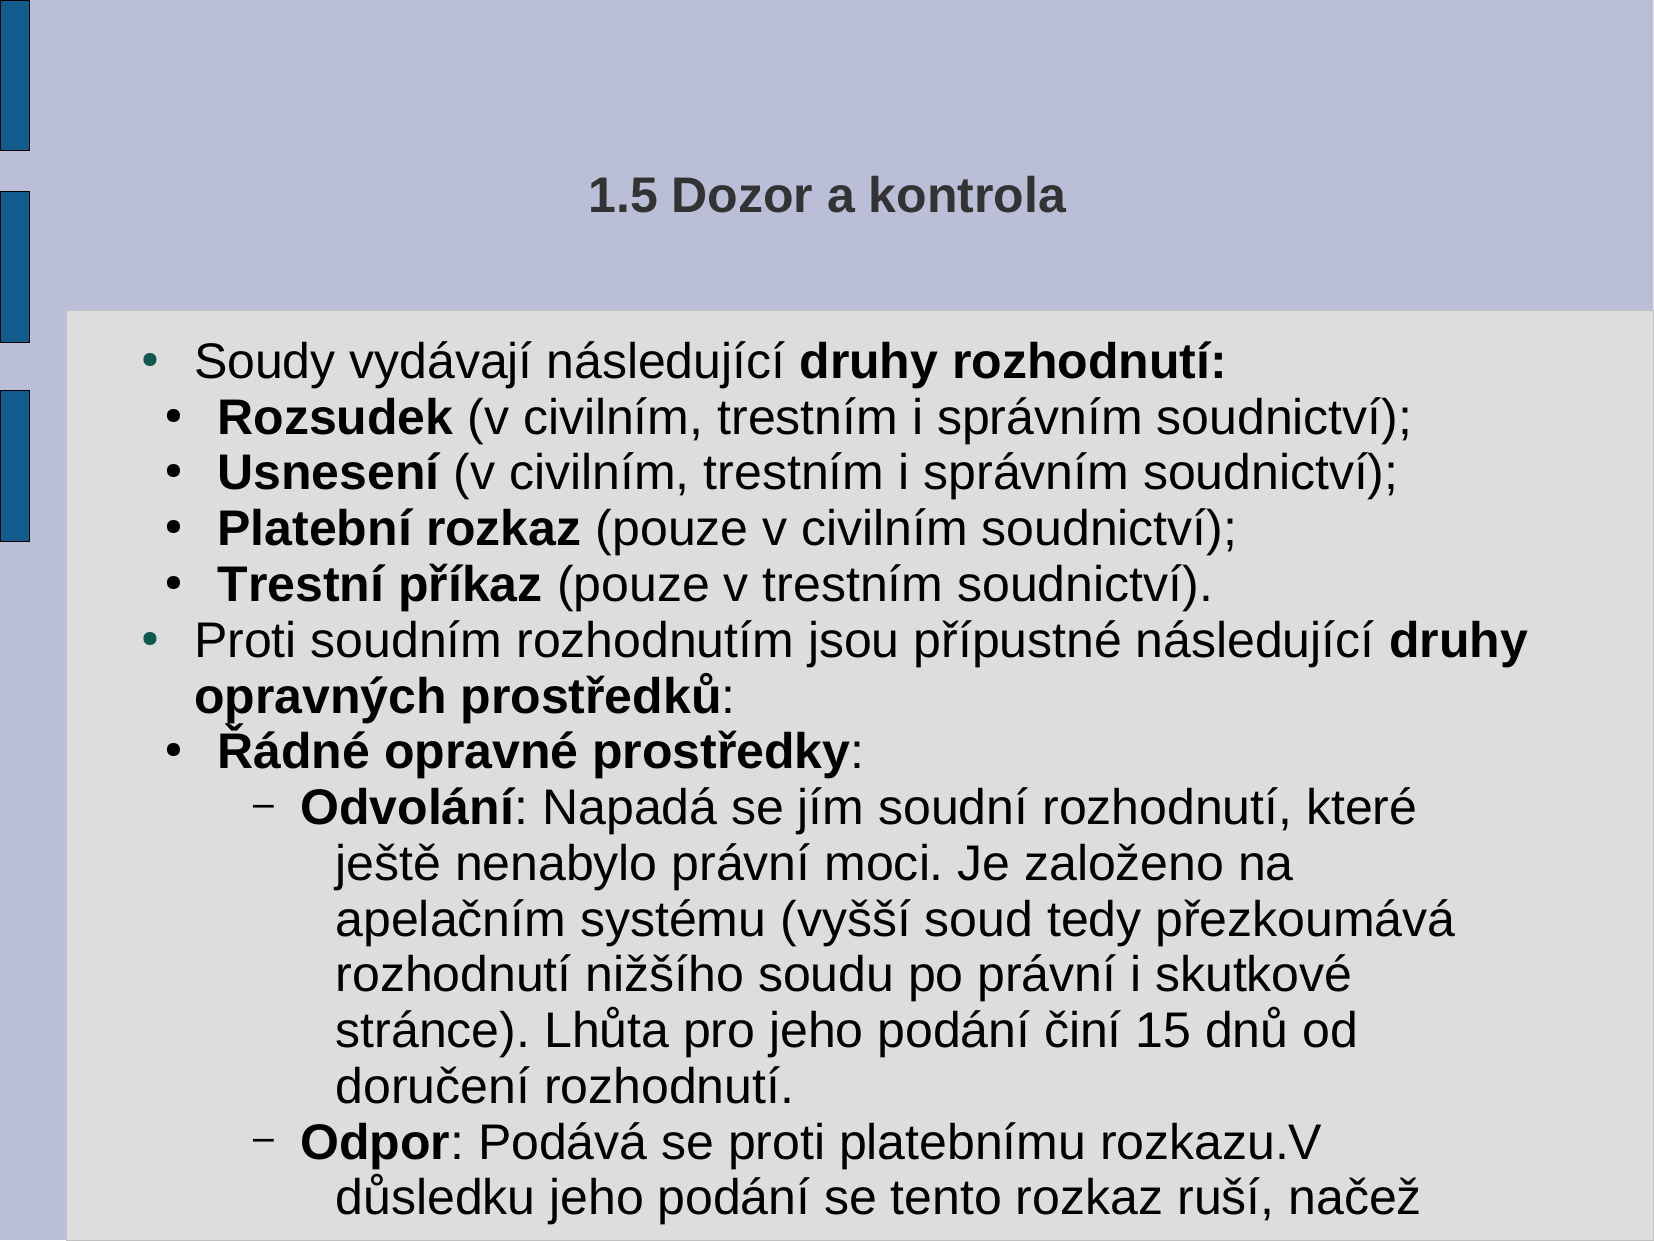

# 1.5 Dozor a kontrola
Soudy vydávají následující druhy rozhodnutí:
Rozsudek (v civilním, trestním i správním soudnictví);
Usnesení (v civilním, trestním i správním soudnictví);
Platební rozkaz (pouze v civilním soudnictví);
Trestní příkaz (pouze v trestním soudnictví).
Proti soudním rozhodnutím jsou přípustné následující druhy opravných prostředků:
Řádné opravné prostředky:
Odvolání: Napadá se jím soudní rozhodnutí, které ještě nenabylo právní moci. Je založeno na apelačním systému (vyšší soud tedy přezkoumává rozhodnutí nižšího soudu po právní i skutkové stránce). Lhůta pro jeho podání činí 15 dnů od doručení rozhodnutí.
Odpor: Podává se proti platebnímu rozkazu.V důsledku jeho podání se tento rozkaz ruší, načež